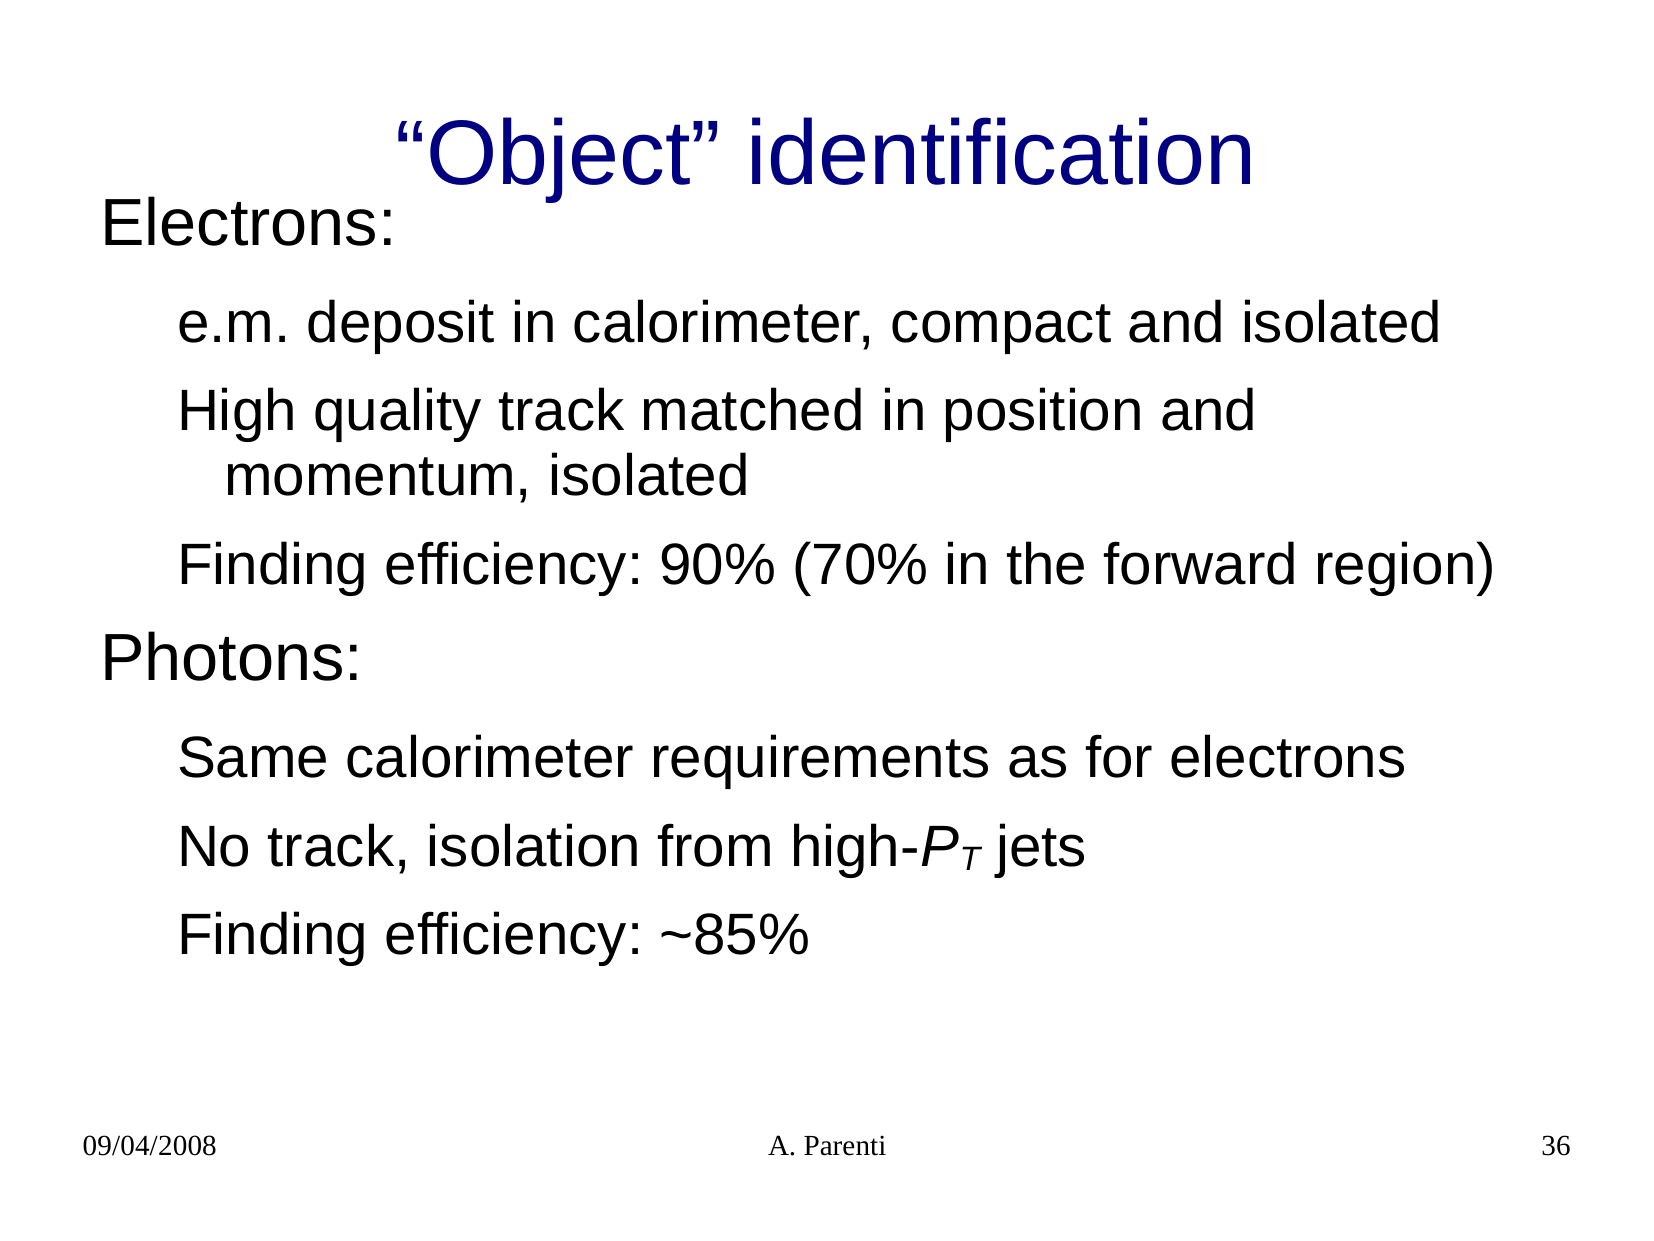

# “Object” identification
Electrons:
e.m. deposit in calorimeter, compact and isolated
High quality track matched in position and momentum, isolated
Finding efficiency: 90% (70% in the forward region)
Photons:
Same calorimeter requirements as for electrons
No track, isolation from high-PT jets
Finding efficiency: ~85%
09/04/2008
A. Parenti
36